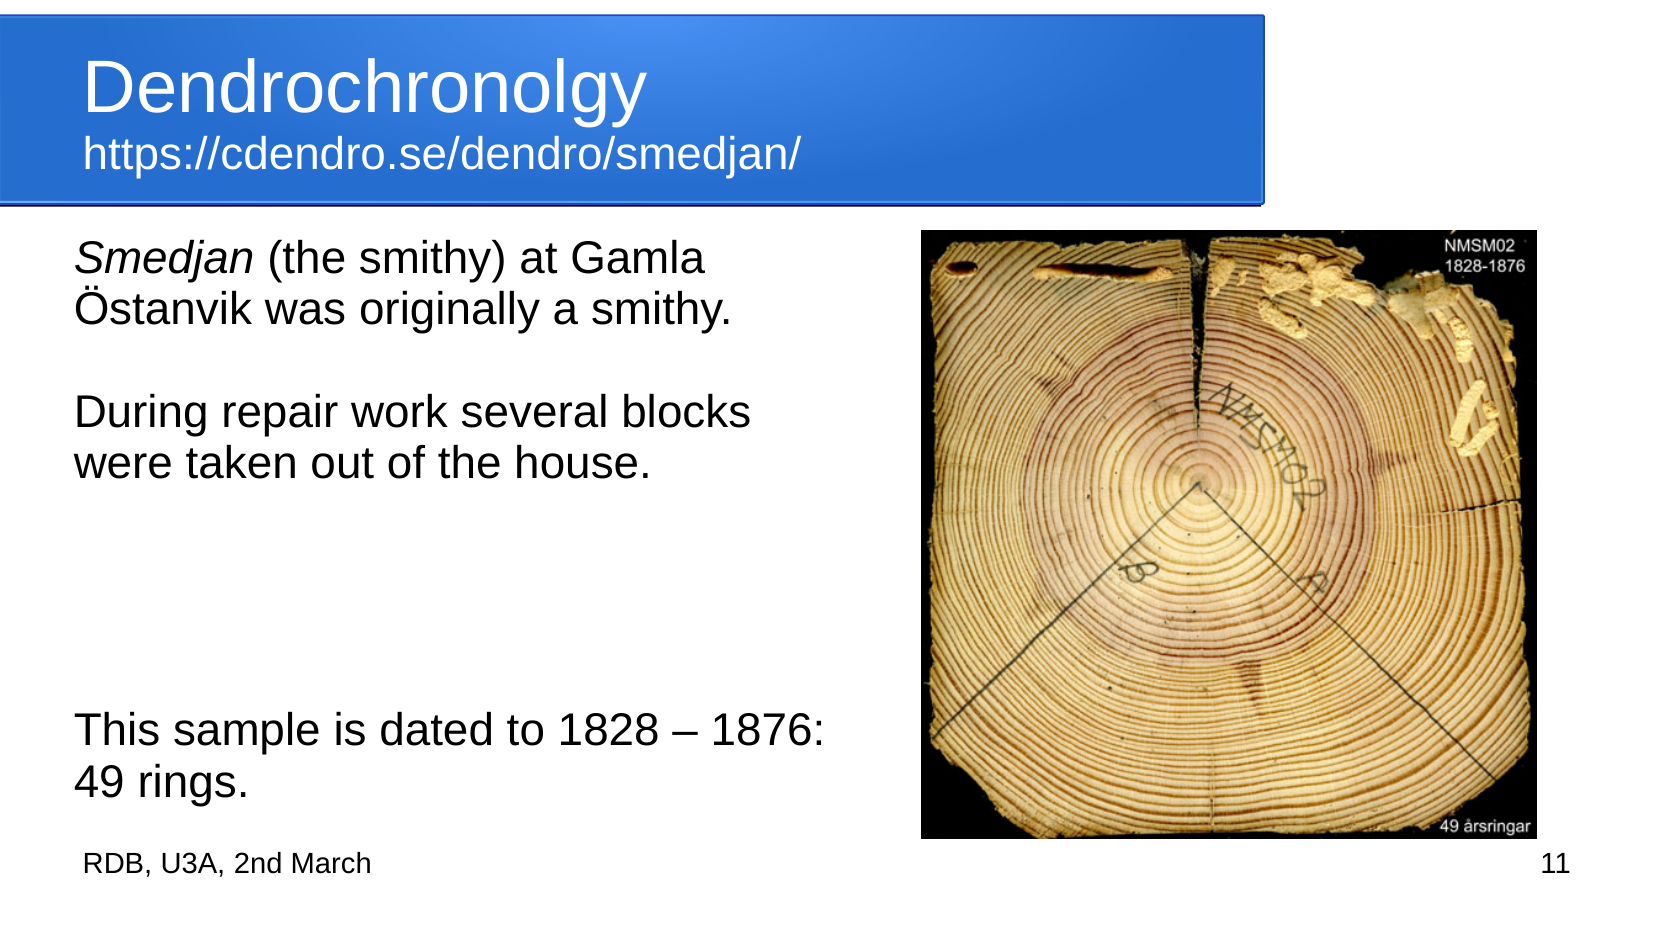

# Dendrochronolgy https://cdendro.se/dendro/smedjan/
Smedjan (the smithy) at Gamla Östanvik was originally a smithy.
During repair work several blocks were taken out of the house.
This sample is dated to 1828 – 1876: 49 rings.
RDB, U3A, 2nd March
11